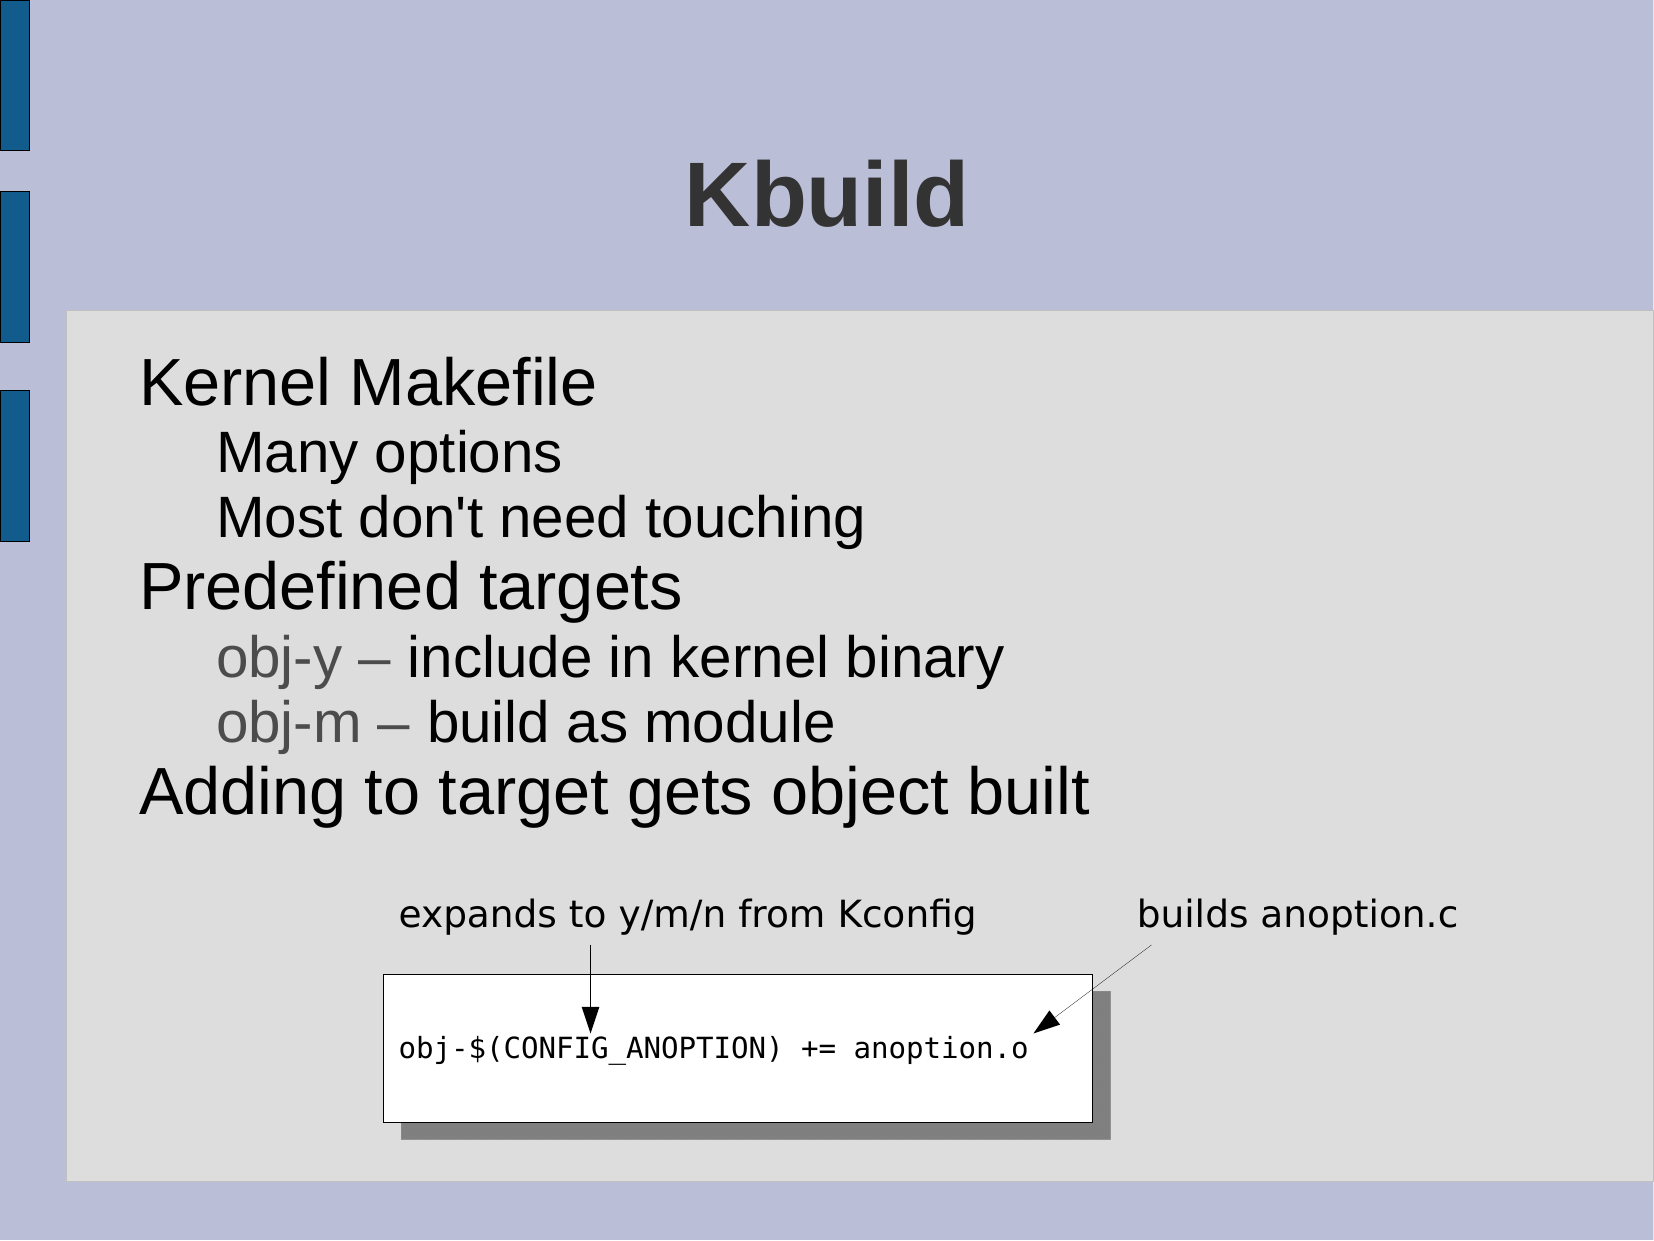

# Kbuild
Kernel Makefile
Many options
Most don't need touching
Predefined targets
obj-y – include in kernel binary
obj-m – build as module
Adding to target gets object built
expands to y/m/n from Kconfig
builds anoption.c
obj-$(CONFIG_ANOPTION) += anoption.o